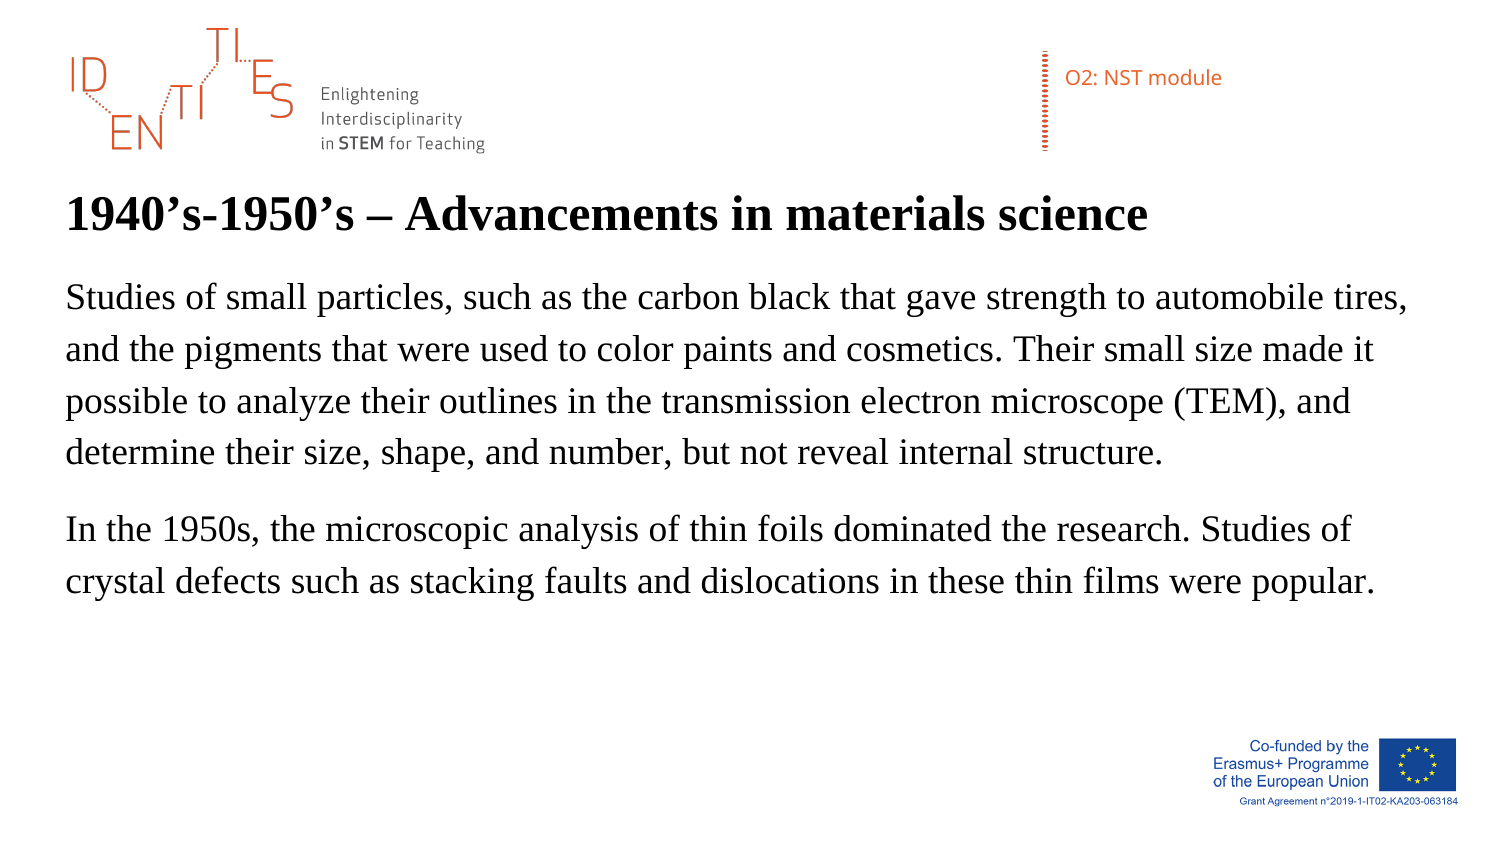

O2: NST module
1940’s-1950’s – Advancements in materials science
Studies of small particles, such as the carbon black that gave strength to automobile tires, and the pigments that were used to color paints and cosmetics. Their small size made it possible to analyze their outlines in the transmission electron microscope (TEM), and determine their size, shape, and number, but not reveal internal structure.
In the 1950s, the microscopic analysis of thin foils dominated the research. Studies of crystal defects such as stacking faults and dislocations in these thin films were popular.